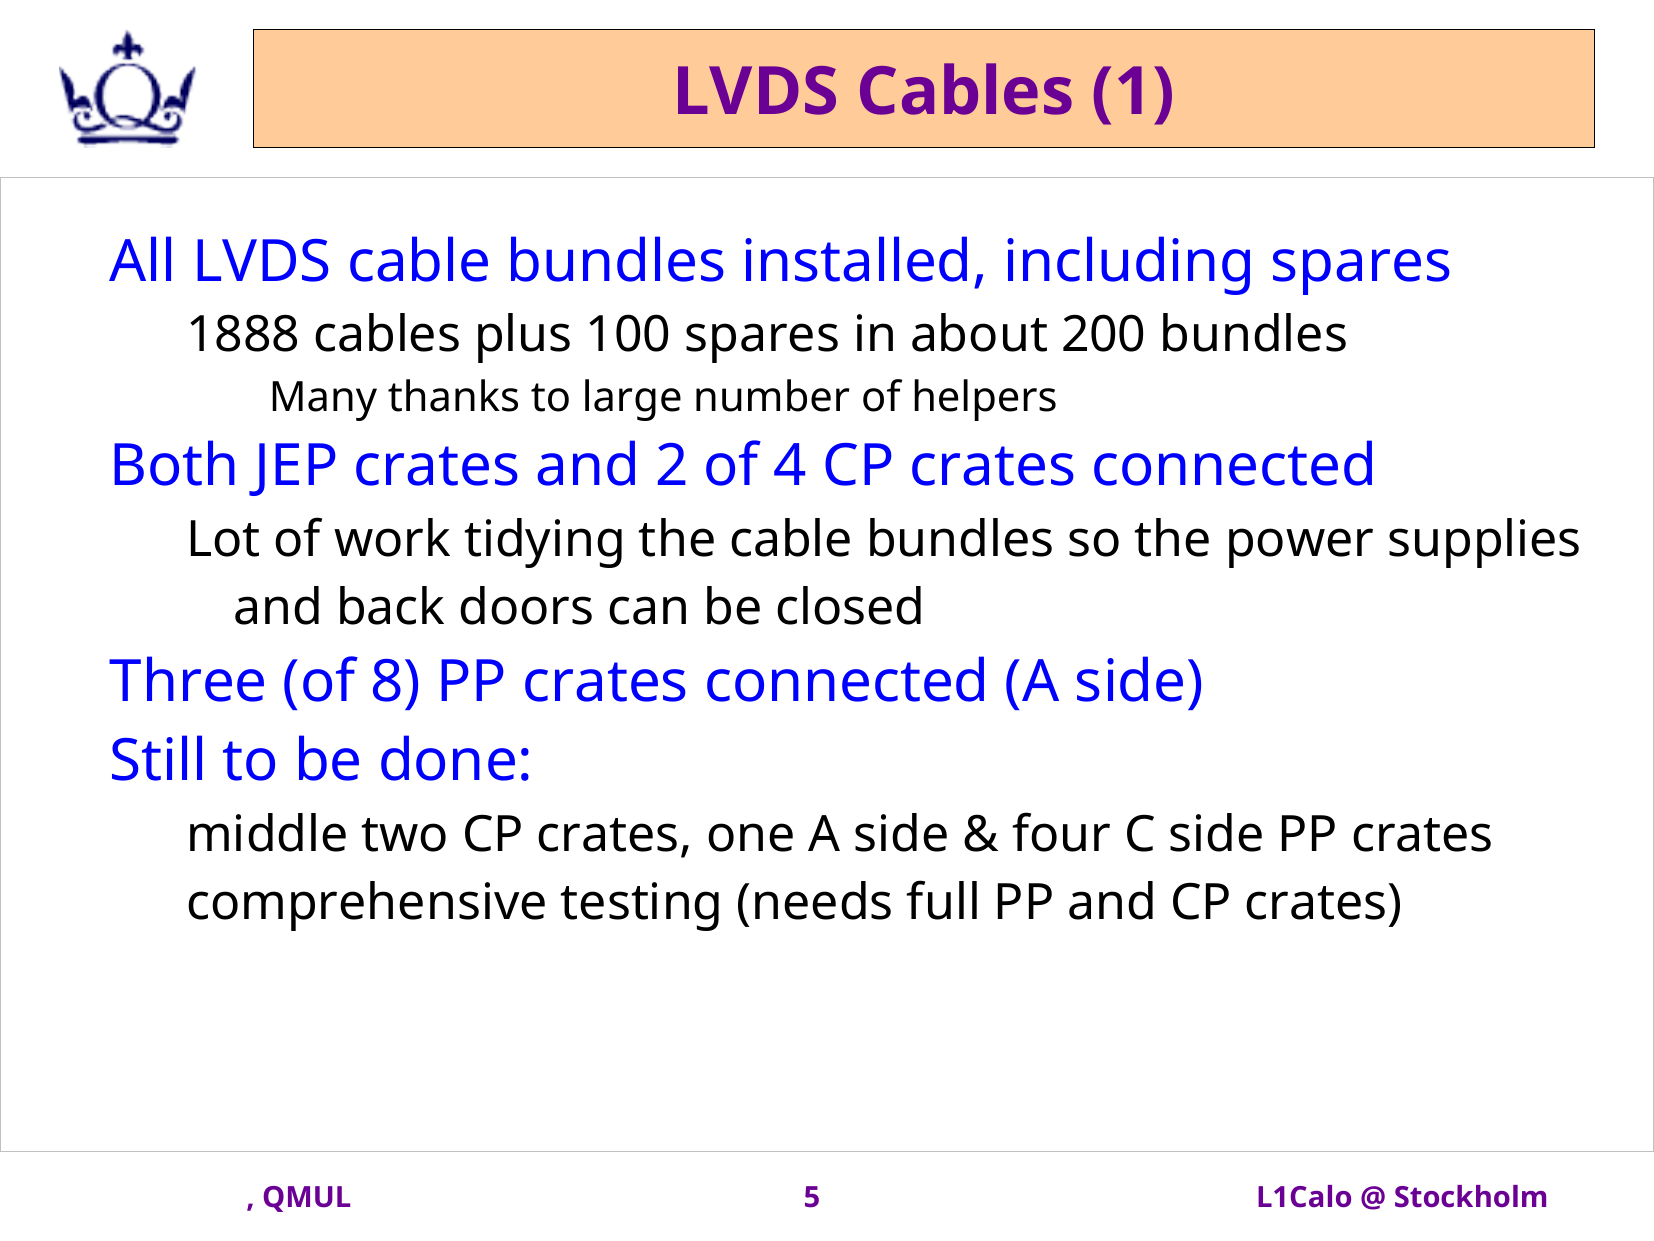

# LVDS Cables (1)
All LVDS cable bundles installed, including spares
1888 cables plus 100 spares in about 200 bundles
Many thanks to large number of helpers
Both JEP crates and 2 of 4 CP crates connected
Lot of work tidying the cable bundles so the power supplies and back doors can be closed
Three (of 8) PP crates connected (A side)
Still to be done:
middle two CP crates, one A side & four C side PP crates
comprehensive testing (needs full PP and CP crates)